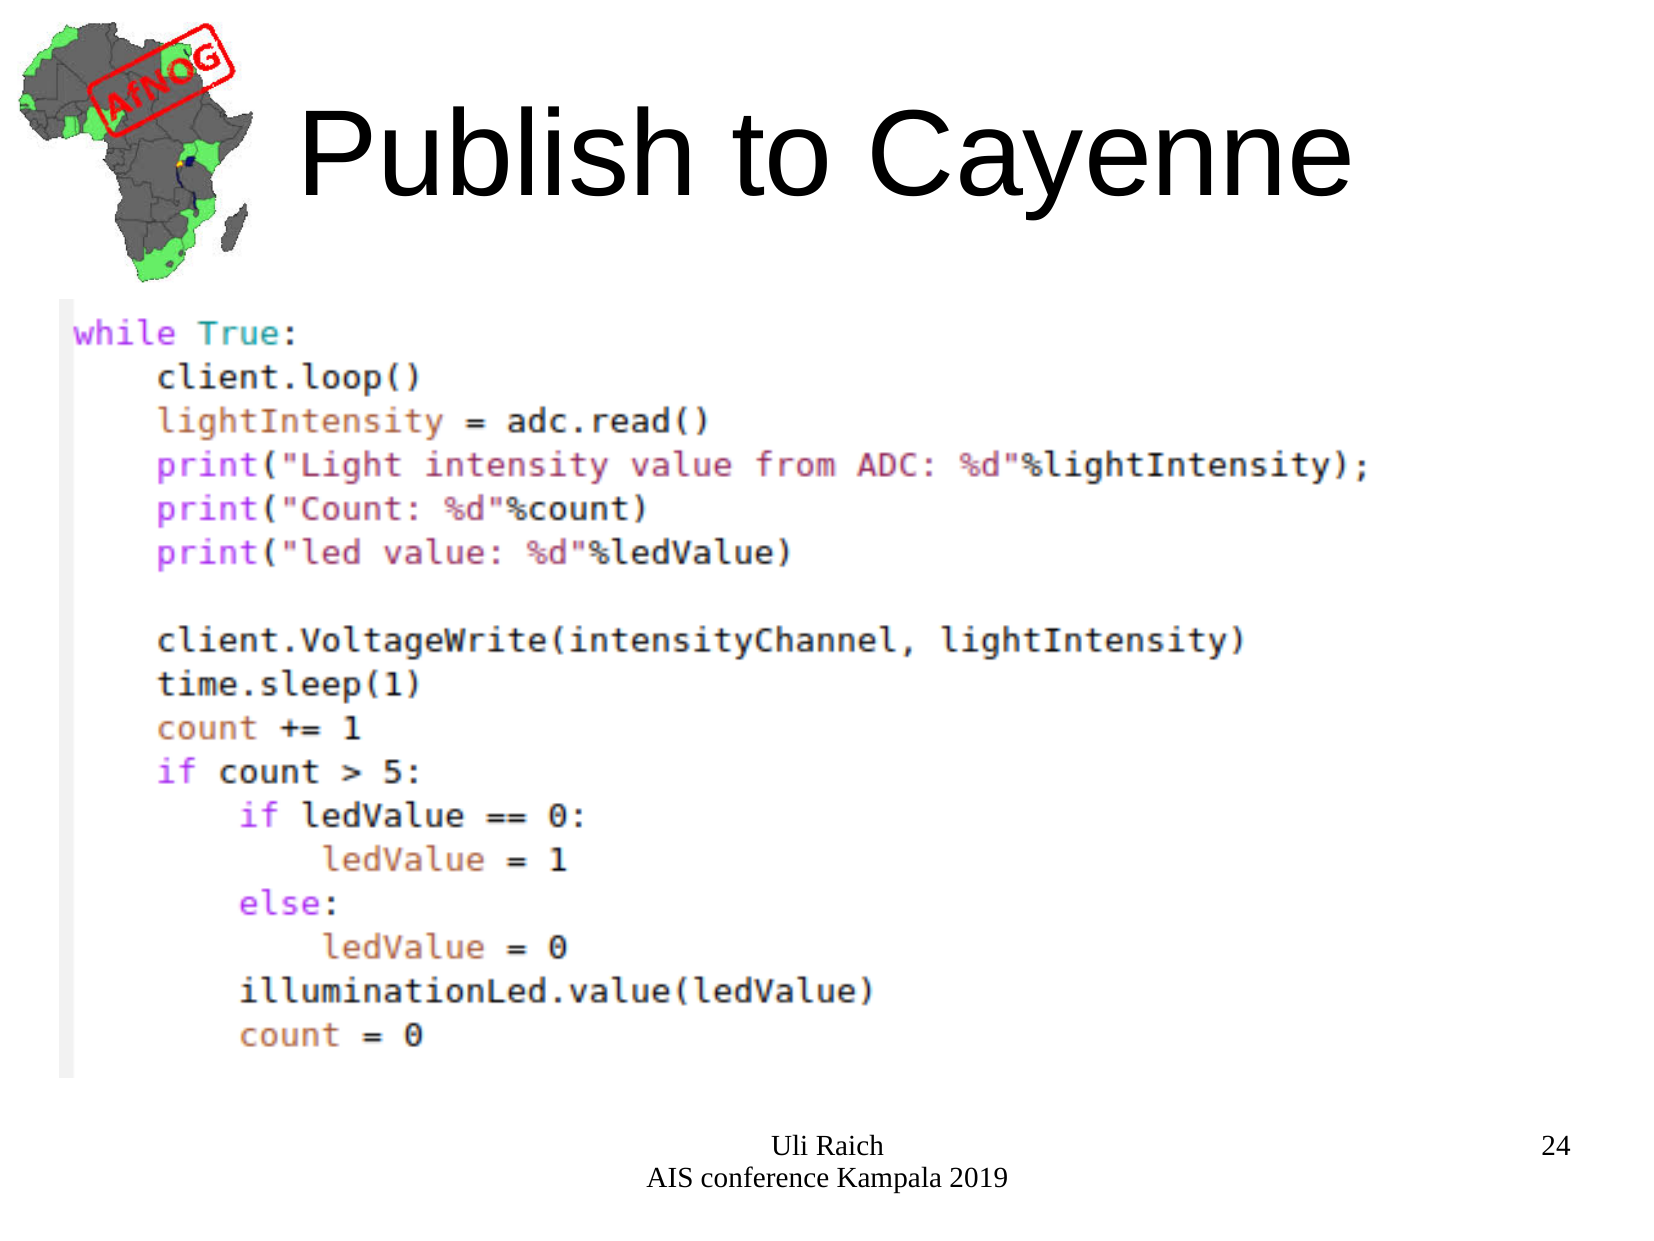

# Publish to Cayenne
Uli Raich AIS conference Kampala 2019
24